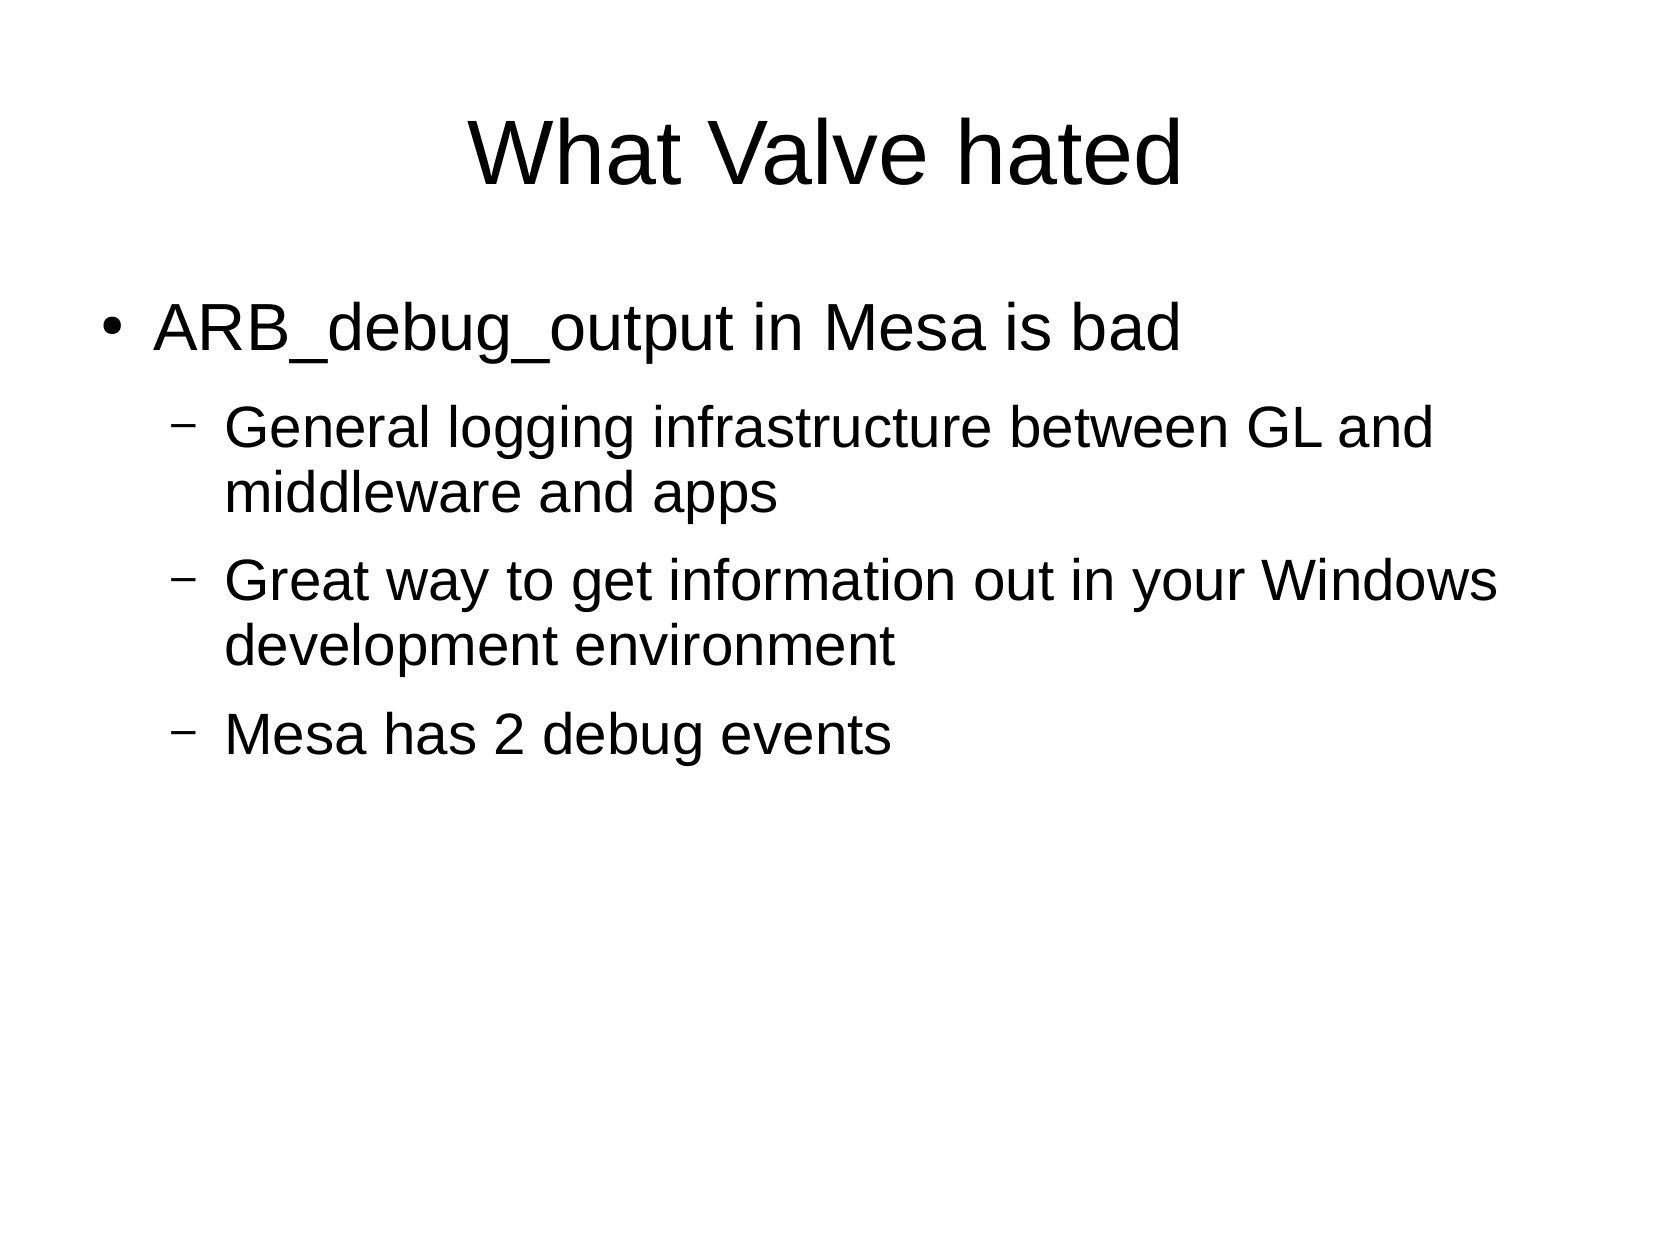

# What Valve hated
ARB_debug_output in Mesa is bad
General logging infrastructure between GL and middleware and apps
Great way to get information out in your Windows development environment
Mesa has 2 debug events